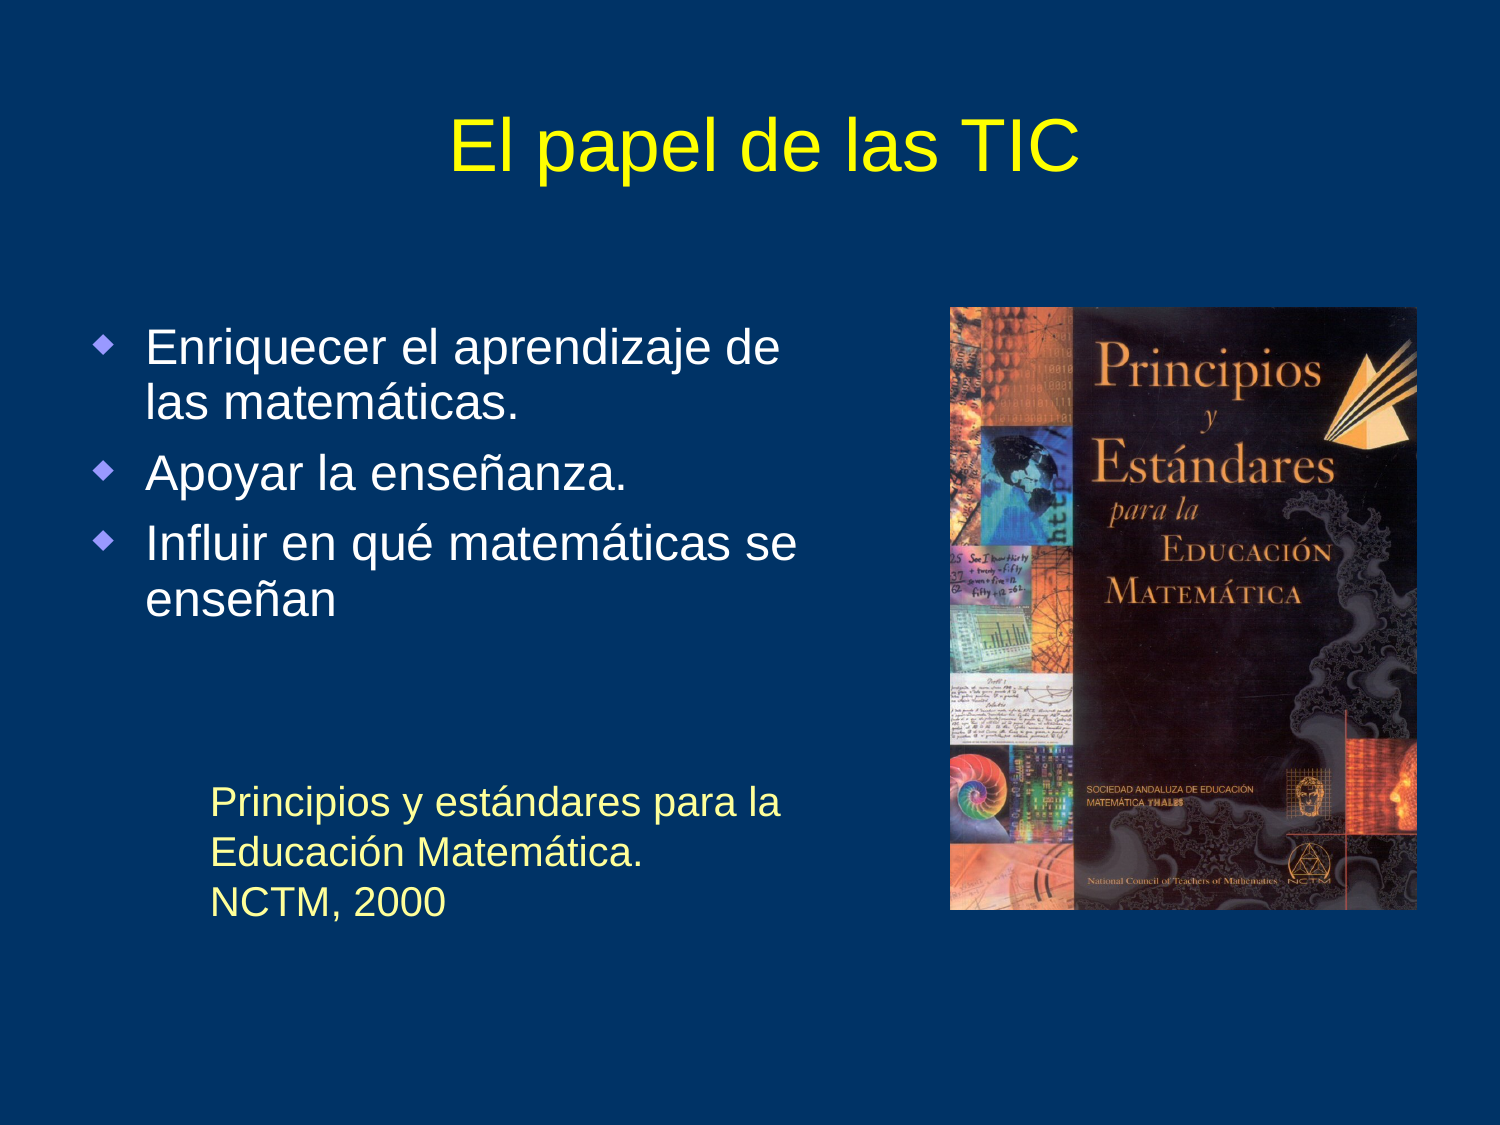

# El papel de las TIC
Enriquecer el aprendizaje de las matemáticas.
Apoyar la enseñanza.
Influir en qué matemáticas se enseñan
Principios y estándares para la Educación Matemática.
NCTM, 2000